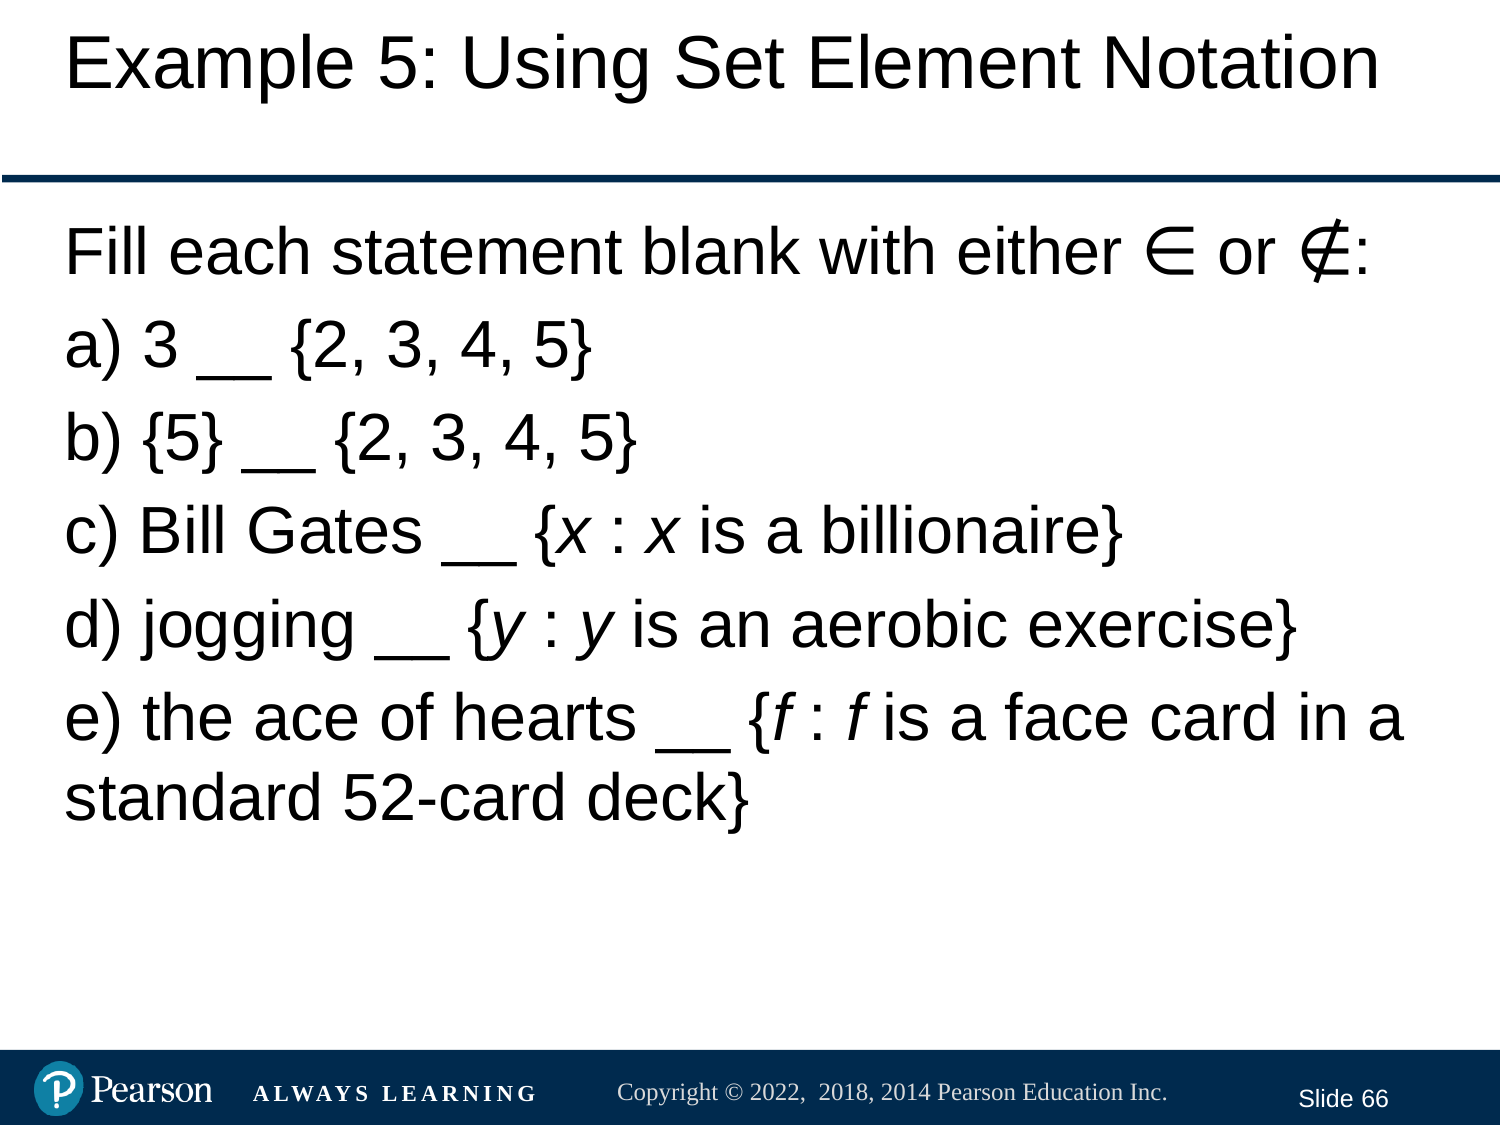

# Example 5: Using Set Element Notation
Fill each statement blank with either ∈ or ∉:
a) 3 __ {2, 3, 4, 5}
b) {5} __ {2, 3, 4, 5}
c) Bill Gates __ {x : x is a billionaire}
d) jogging __ {y : y is an aerobic exercise}
e) the ace of hearts __ {f : f is a face card in a standard 52-card deck}